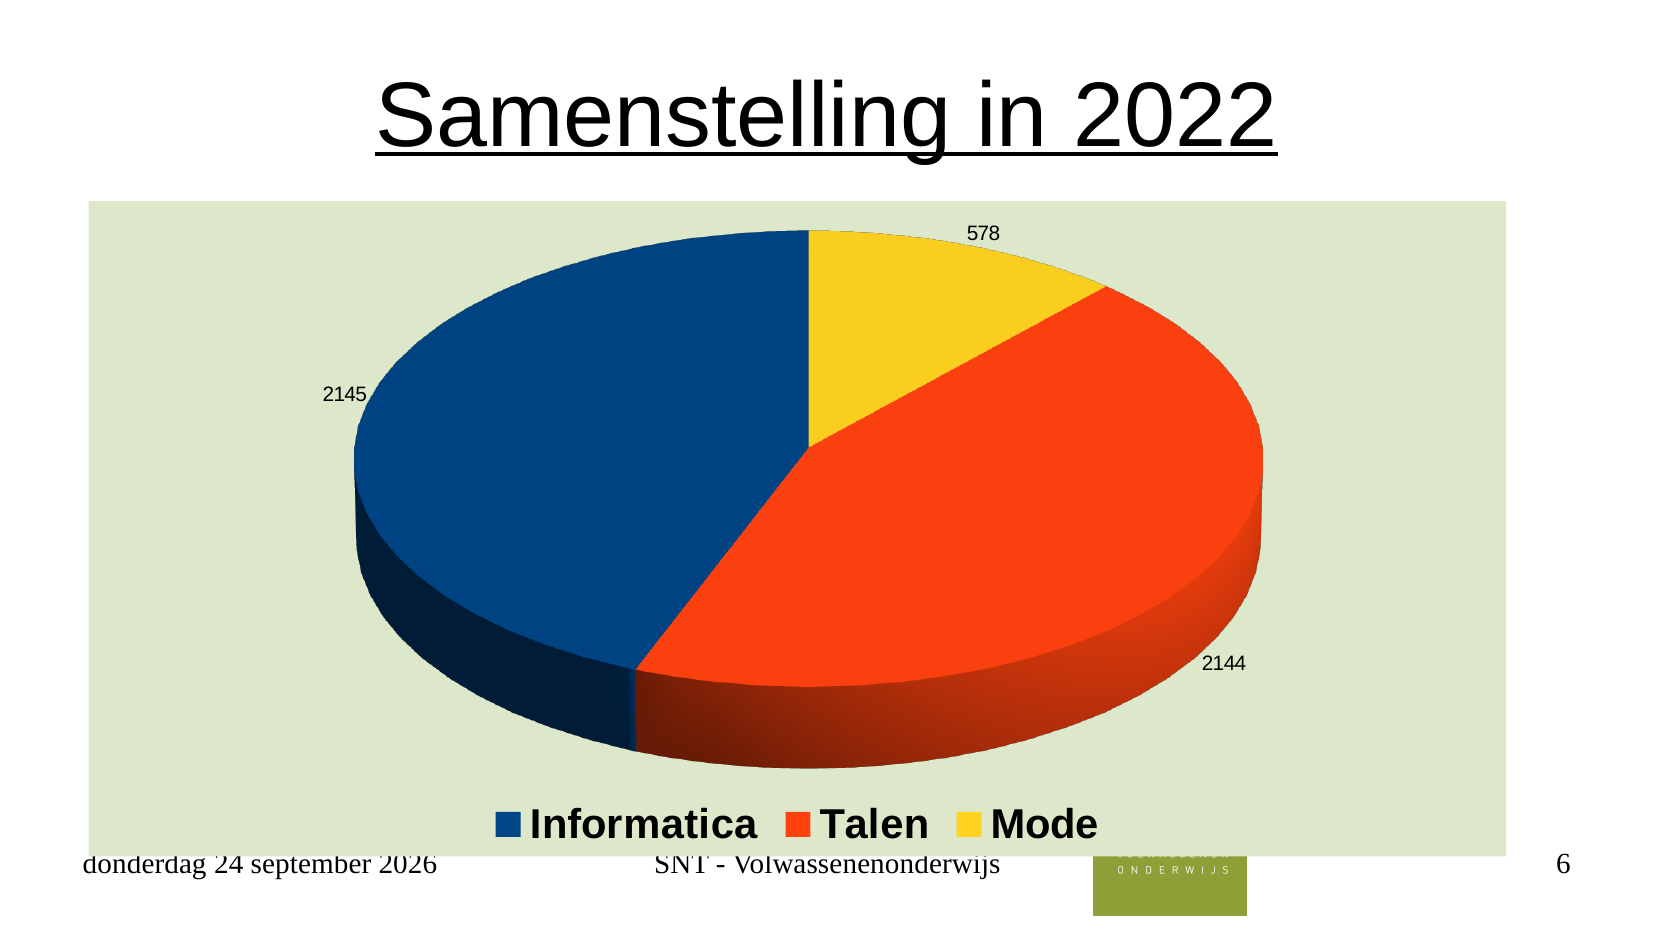

# Samenstelling in 2022
[unsupported chart]
SNT - Volwassenenonderwijs
6